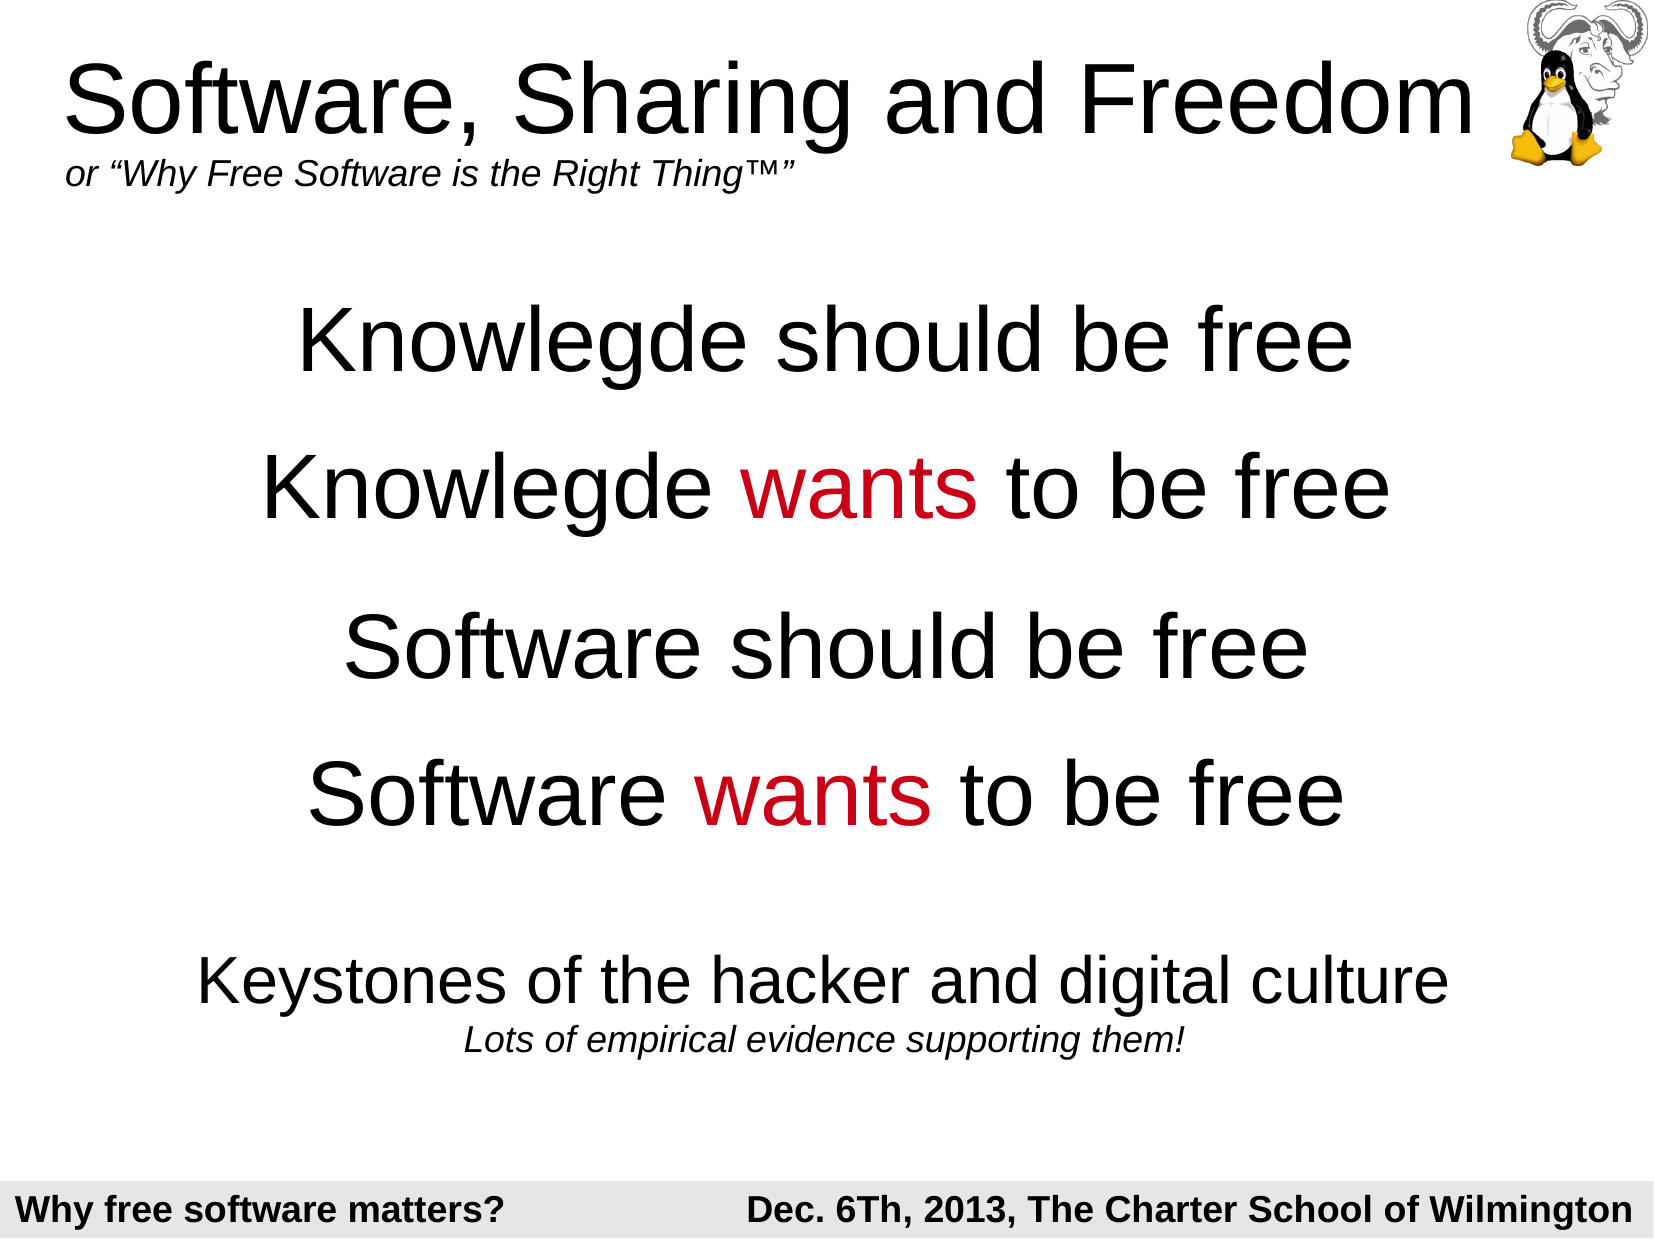

Software, Sharing and Freedom
or “Why Free Software is the Right Thing™”
Knowlegde should be free
Knowlegde wants to be free
Software should be free
Software wants to be free
Keystones of the hacker and digital culture
Lots of empirical evidence supporting them!
Why free software matters? Dec. 6Th, 2013, The Charter School of Wilmington